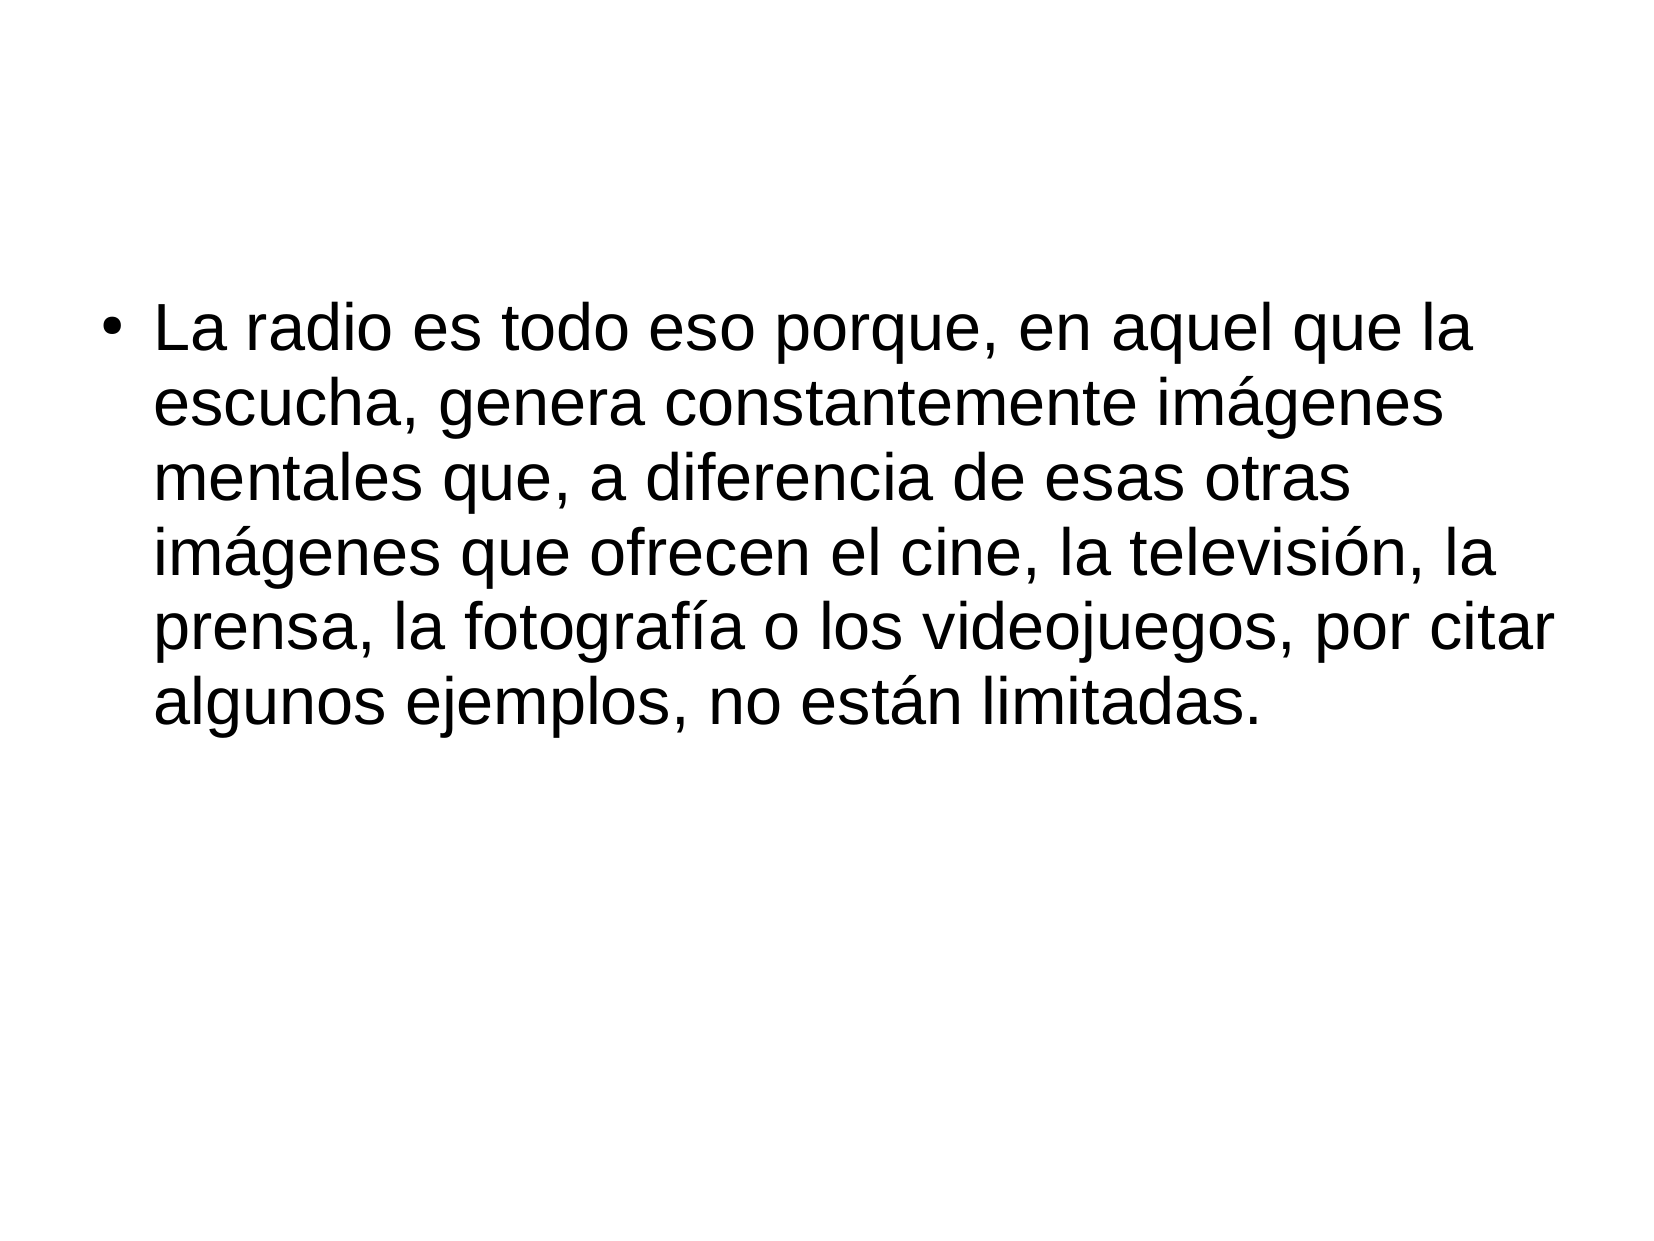

# La radio es todo eso porque, en aquel que la escucha, genera constantemente imágenes mentales que, a diferencia de esas otras imágenes que ofrecen el cine, la televisión, la prensa, la fotografía o los videojuegos, por citar algunos ejemplos, no están limitadas.